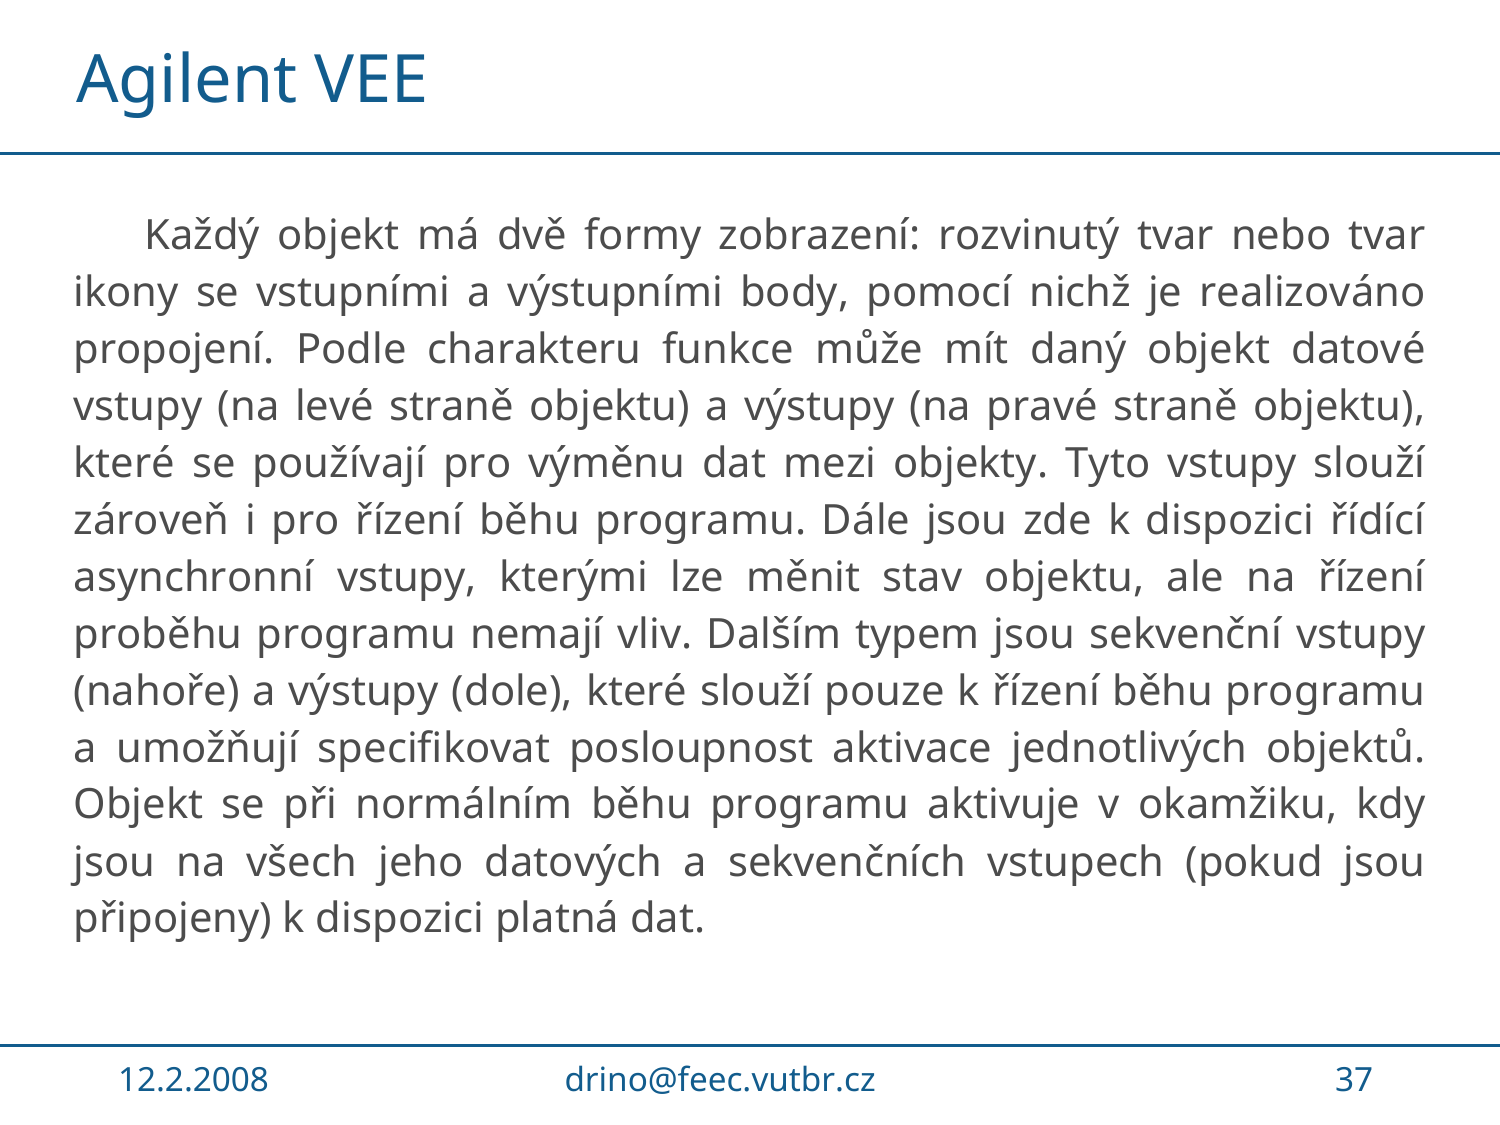

# Agilent VEE
Každý objekt má dvě formy zobrazení: rozvinutý tvar nebo tvar ikony se vstupními a výstupními body, pomocí nichž je realizováno propojení. Podle charakteru funkce může mít daný objekt datové vstupy (na levé straně objektu) a výstupy (na pravé straně objektu), které se používají pro výměnu dat mezi objekty. Tyto vstupy slouží zároveň i pro řízení běhu programu. Dále jsou zde k dispozici řídící asynchronní vstupy, kterými lze měnit stav objektu, ale na řízení proběhu programu nemají vliv. Dalším typem jsou sekvenční vstupy (nahoře) a výstupy (dole), které slouží pouze k řízení běhu programu a umožňují specifikovat posloupnost aktivace jednotlivých objektů. Objekt se při normálním běhu programu aktivuje v okamžiku, kdy jsou na všech jeho datových a sekvenčních vstupech (pokud jsou připojeny) k dispozici platná dat.
12.2.2008
drino@feec.vutbr.cz